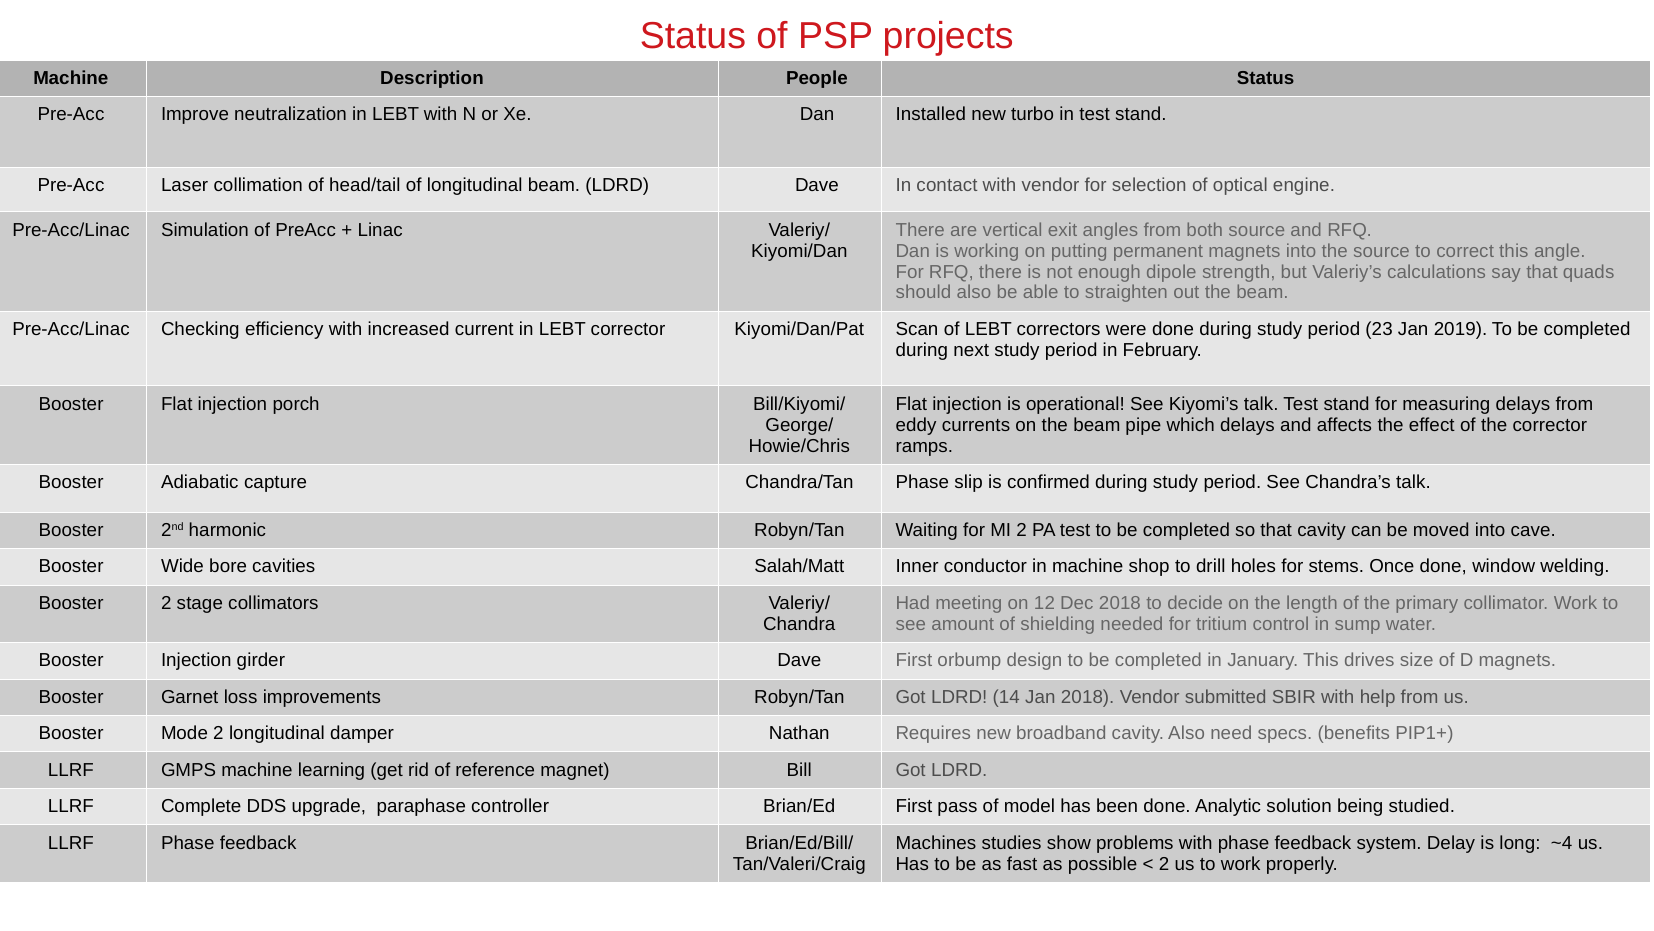

Status of PSP projects
| Machine | Description | People | Status |
| --- | --- | --- | --- |
| Pre-Acc | Improve neutralization in LEBT with N or Xe. | Dan | Installed new turbo in test stand. |
| Pre-Acc | Laser collimation of head/tail of longitudinal beam. (LDRD) | Dave | In contact with vendor for selection of optical engine. |
| Pre-Acc/Linac | Simulation of PreAcc + Linac | Valeriy/Kiyomi/Dan | There are vertical exit angles from both source and RFQ. Dan is working on putting permanent magnets into the source to correct this angle. For RFQ, there is not enough dipole strength, but Valeriy’s calculations say that quads should also be able to straighten out the beam. |
| Pre-Acc/Linac | Checking efficiency with increased current in LEBT corrector | Kiyomi/Dan/Pat | Scan of LEBT correctors were done during study period (23 Jan 2019). To be completed during next study period in February. |
| Booster | Flat injection porch | Bill/Kiyomi/George/Howie/Chris | Flat injection is operational! See Kiyomi’s talk. Test stand for measuring delays from eddy currents on the beam pipe which delays and affects the effect of the corrector ramps. |
| Booster | Adiabatic capture | Chandra/Tan | Phase slip is confirmed during study period. See Chandra’s talk. |
| Booster | 2nd harmonic | Robyn/Tan | Waiting for MI 2 PA test to be completed so that cavity can be moved into cave. |
| Booster | Wide bore cavities | Salah/Matt | Inner conductor in machine shop to drill holes for stems. Once done, window welding. |
| Booster | 2 stage collimators | Valeriy/Chandra | Had meeting on 12 Dec 2018 to decide on the length of the primary collimator. Work to see amount of shielding needed for tritium control in sump water. |
| Booster | Injection girder | Dave | First orbump design to be completed in January. This drives size of D magnets. |
| Booster | Garnet loss improvements | Robyn/Tan | Got LDRD! (14 Jan 2018). Vendor submitted SBIR with help from us. |
| Booster | Mode 2 longitudinal damper | Nathan | Requires new broadband cavity. Also need specs. (benefits PIP1+) |
| LLRF | GMPS machine learning (get rid of reference magnet) | Bill | Got LDRD. |
| LLRF | Complete DDS upgrade, paraphase controller | Brian/Ed | First pass of model has been done. Analytic solution being studied. |
| LLRF | Phase feedback | Brian/Ed/Bill/Tan/Valeri/Craig | Machines studies show problems with phase feedback system. Delay is long: ~4 us. Has to be as fast as possible < 2 us to work properly. |
# Beam physics projects